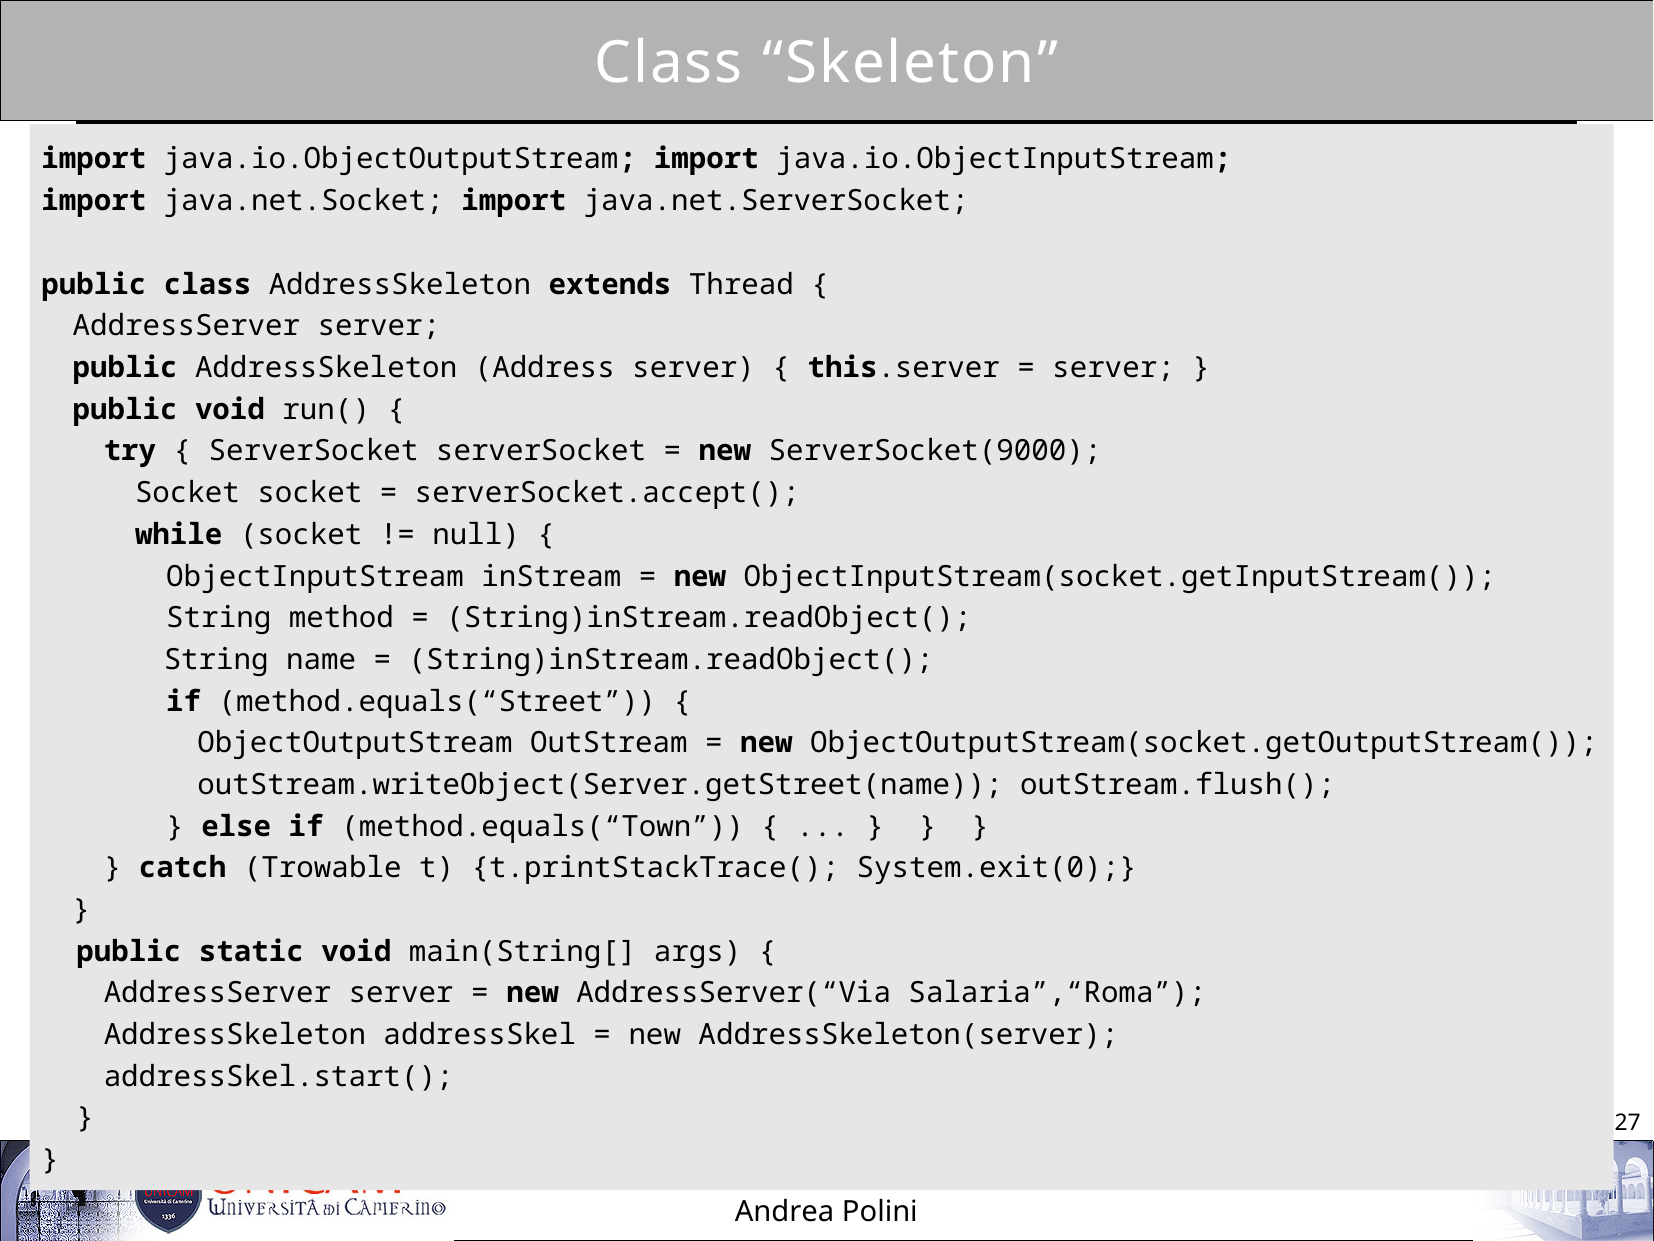

# Class “Skeleton”
import java.io.ObjectOutputStream; import java.io.ObjectInputStream;
import java.net.Socket; import java.net.ServerSocket;
public class AddressSkeleton extends Thread {
	AddressServer server;
	public AddressSkeleton (Address server) { this.server = server; }
	public void run() {
		try { ServerSocket serverSocket = new ServerSocket(9000);
			Socket socket = serverSocket.accept();
			while (socket != null) {
				ObjectInputStream inStream = new ObjectInputStream(socket.getInputStream());
				String method = (String)inStream.readObject();
 String name = (String)inStream.readObject();
				if (method.equals(“Street”)) {
					ObjectOutputStream OutStream = new ObjectOutputStream(socket.getOutputStream());
					outStream.writeObject(Server.getStreet(name)); outStream.flush();
				} else if (method.equals(“Town”)) { ... } } }
		} catch (Trowable t) {t.printStackTrace(); System.exit(0);}
	}
 public static void main(String[] args) {
		AddressServer server = new AddressServer(“Via Salaria”,“Roma”);
		AddressSkeleton addressSkel = new AddressSkeleton(server);
		addressSkel.start();
 }
}
27